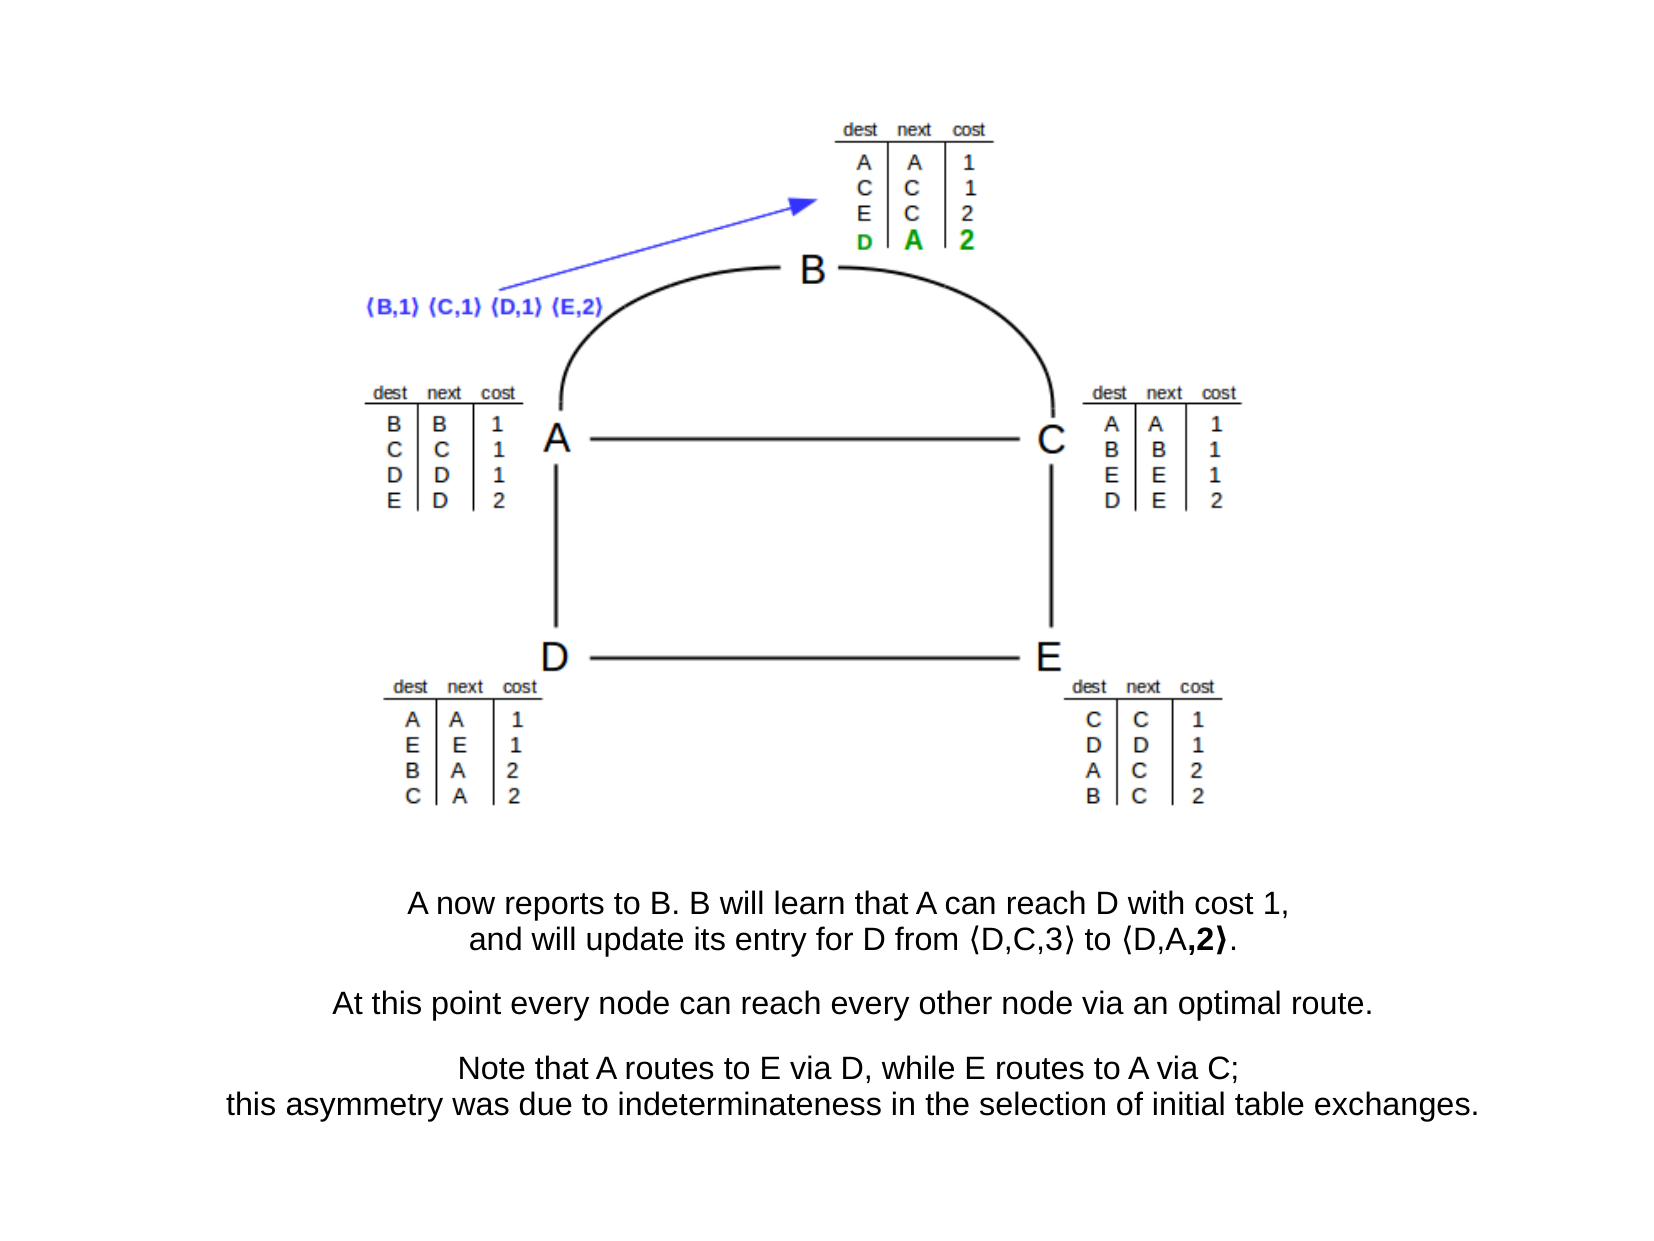

# A now reports to B. B will learn that A can reach D with cost 1, and will update its entry for D from ⟨D,C,3⟩ to ⟨D,A,2⟩.
At this point every node can reach every other node via an optimal route.
Note that A routes to E via D, while E routes to A via C;
this asymmetry was due to indeterminateness in the selection of initial table exchanges.